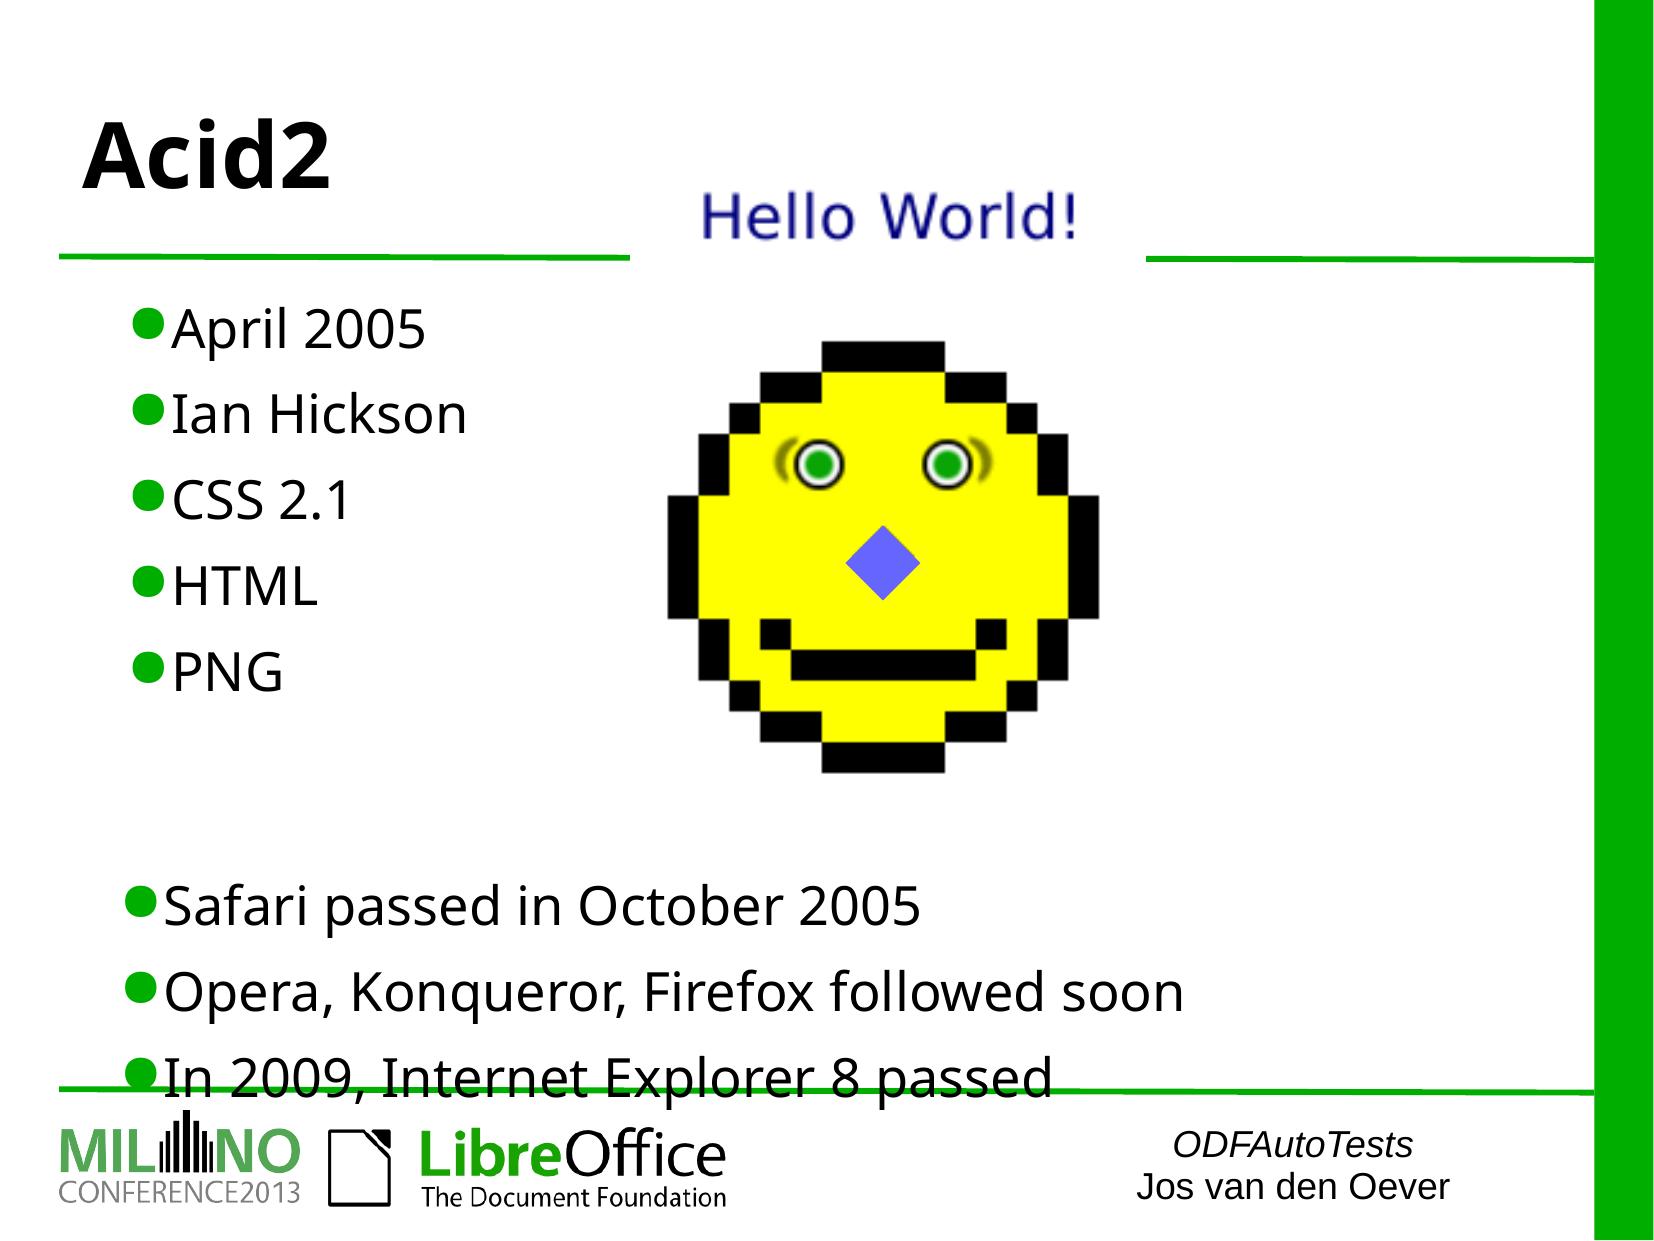

# Acid2
April 2005
Ian Hickson
CSS 2.1
HTML
PNG
Safari passed in October 2005
Opera, Konqueror, Firefox followed soon
In 2009, Internet Explorer 8 passed